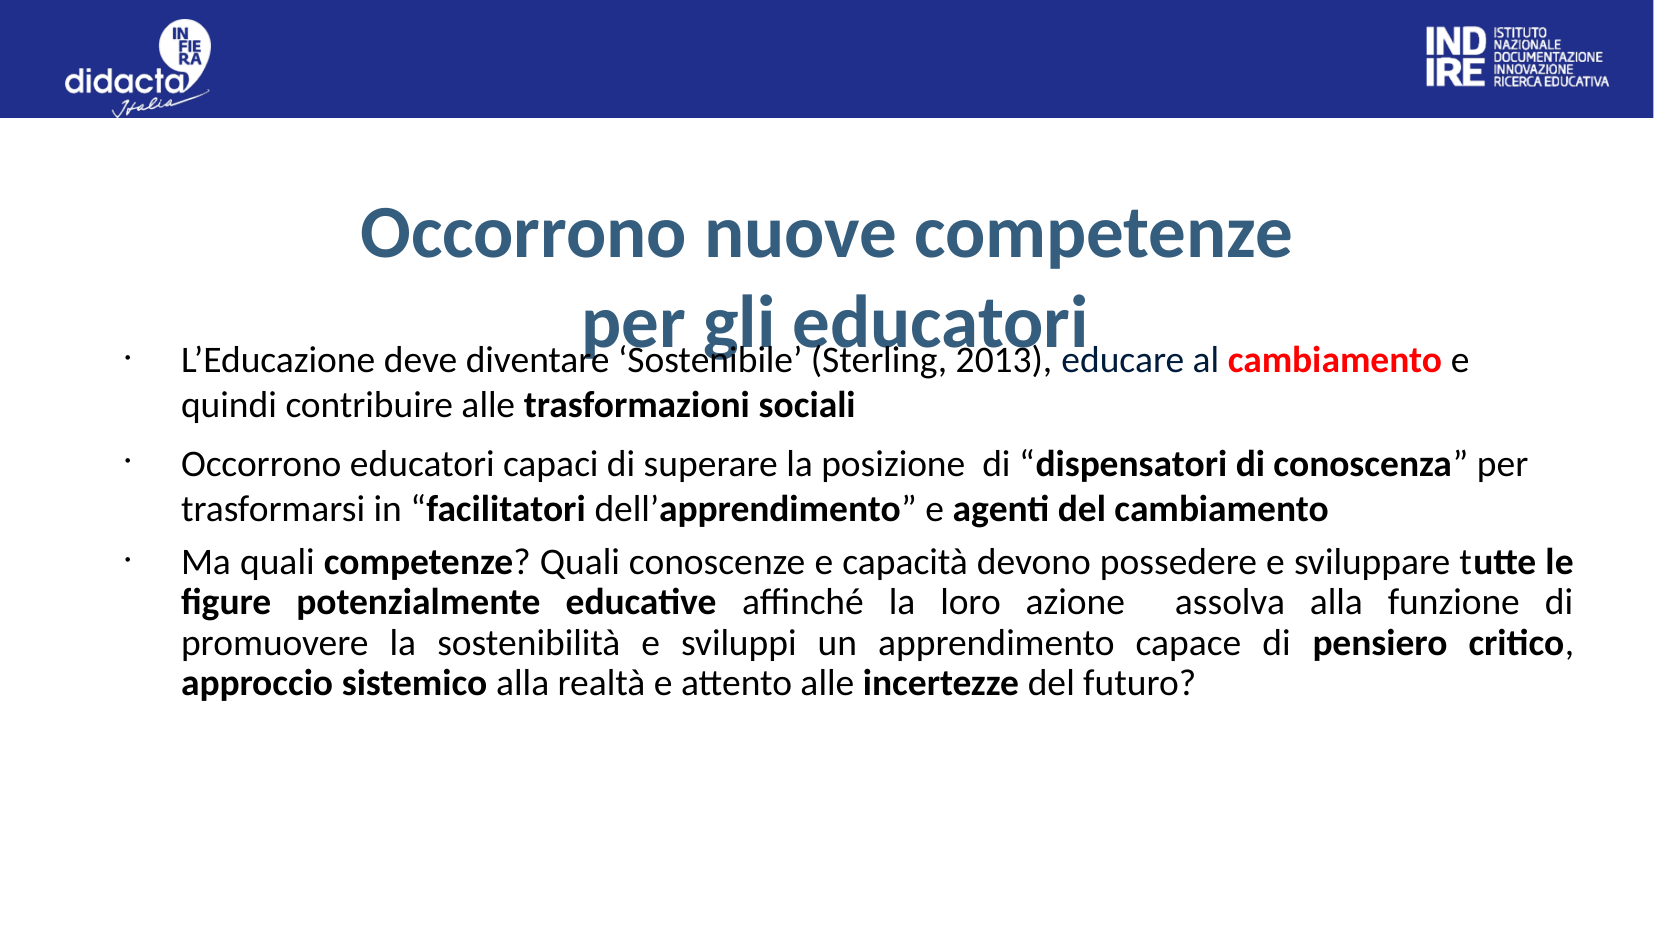

# Occorrono nuove competenze per gli educatori
L’Educazione deve diventare ‘Sostenibile’ (Sterling, 2013), educare al cambiamento e quindi contribuire alle trasformazioni sociali
Occorrono educatori capaci di superare la posizione di “dispensatori di conoscenza” per trasformarsi in “facilitatori dell’apprendimento” e agenti del cambiamento
Ma quali competenze? Quali conoscenze e capacità devono possedere e sviluppare tutte le figure potenzialmente educative affinché la loro azione assolva alla funzione di promuovere la sostenibilità e sviluppi un apprendimento capace di pensiero critico, approccio sistemico alla realtà e attento alle incertezze del futuro?